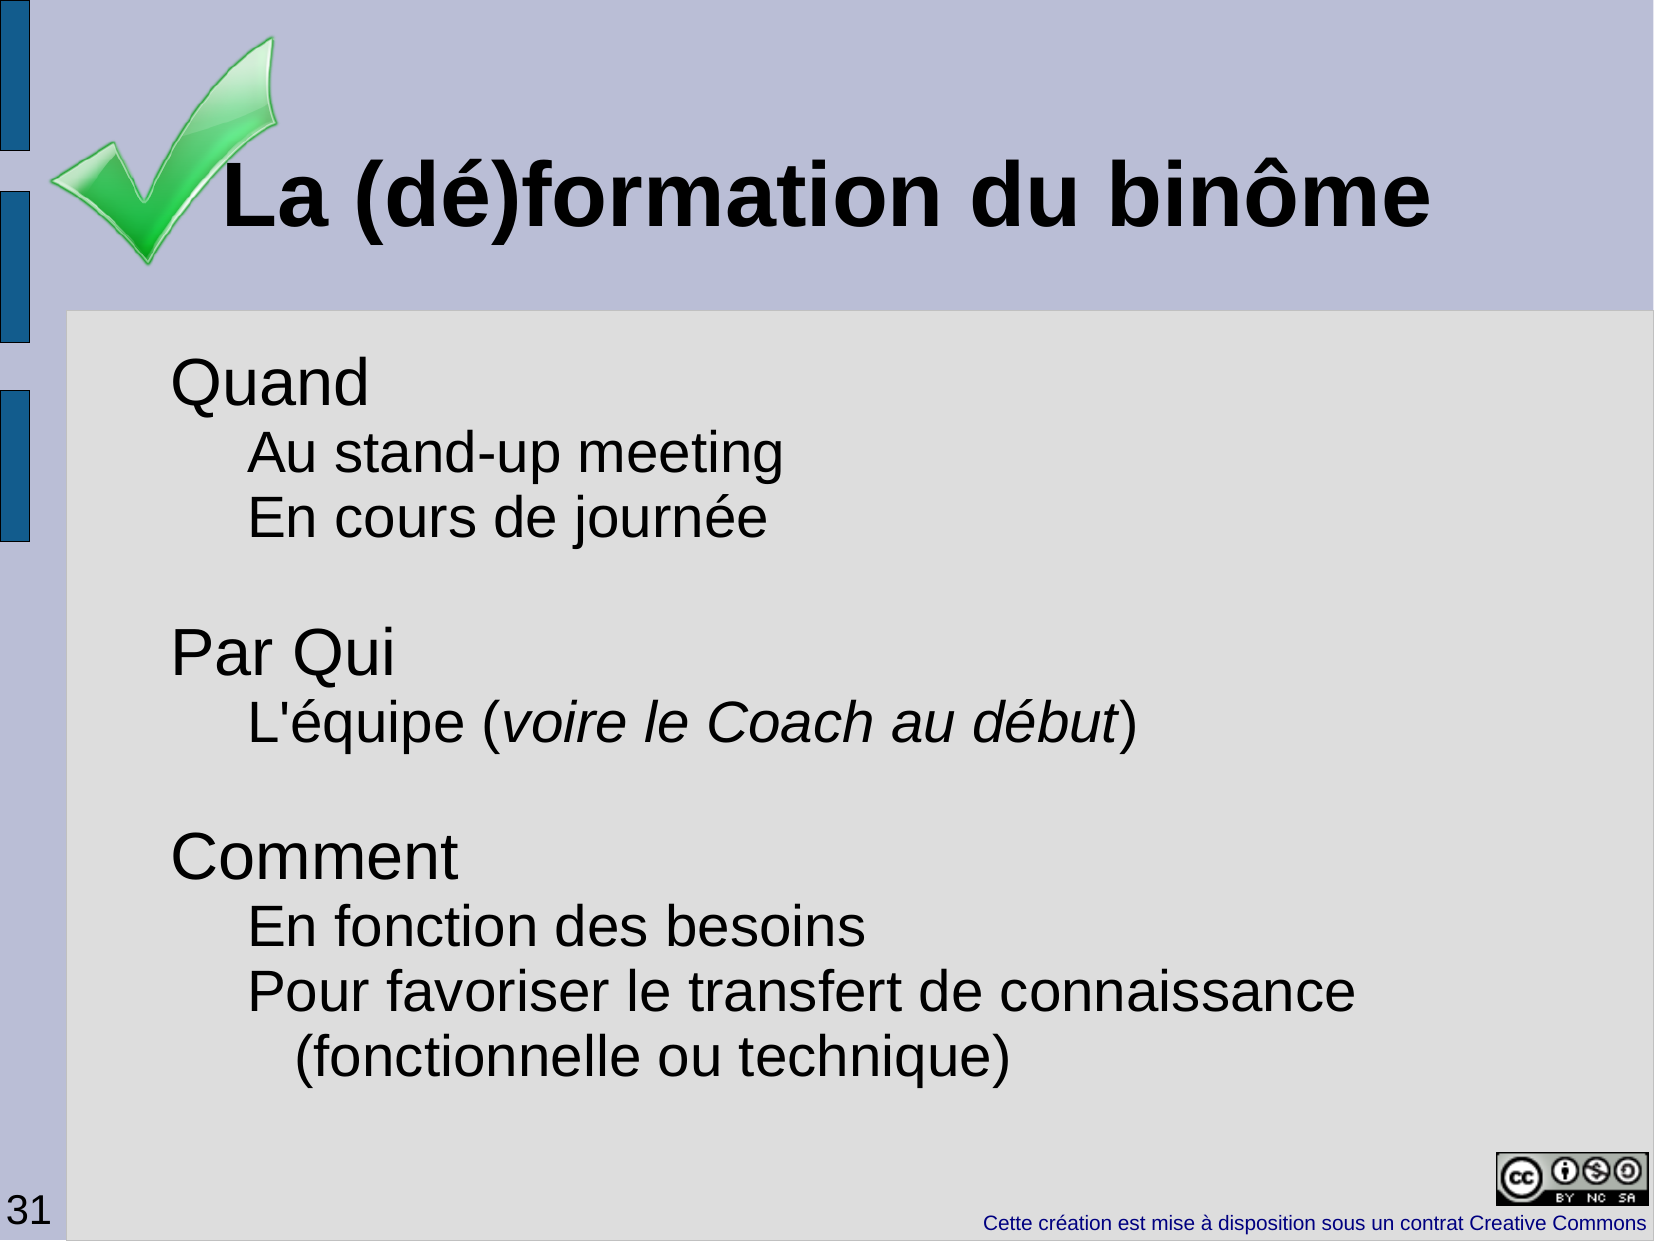

# La (dé)formation du binôme
Quand
Au stand-up meeting
En cours de journée
Par Qui
L'équipe (voire le Coach au début)
Comment
En fonction des besoins
Pour favoriser le transfert de connaissance (fonctionnelle ou technique)